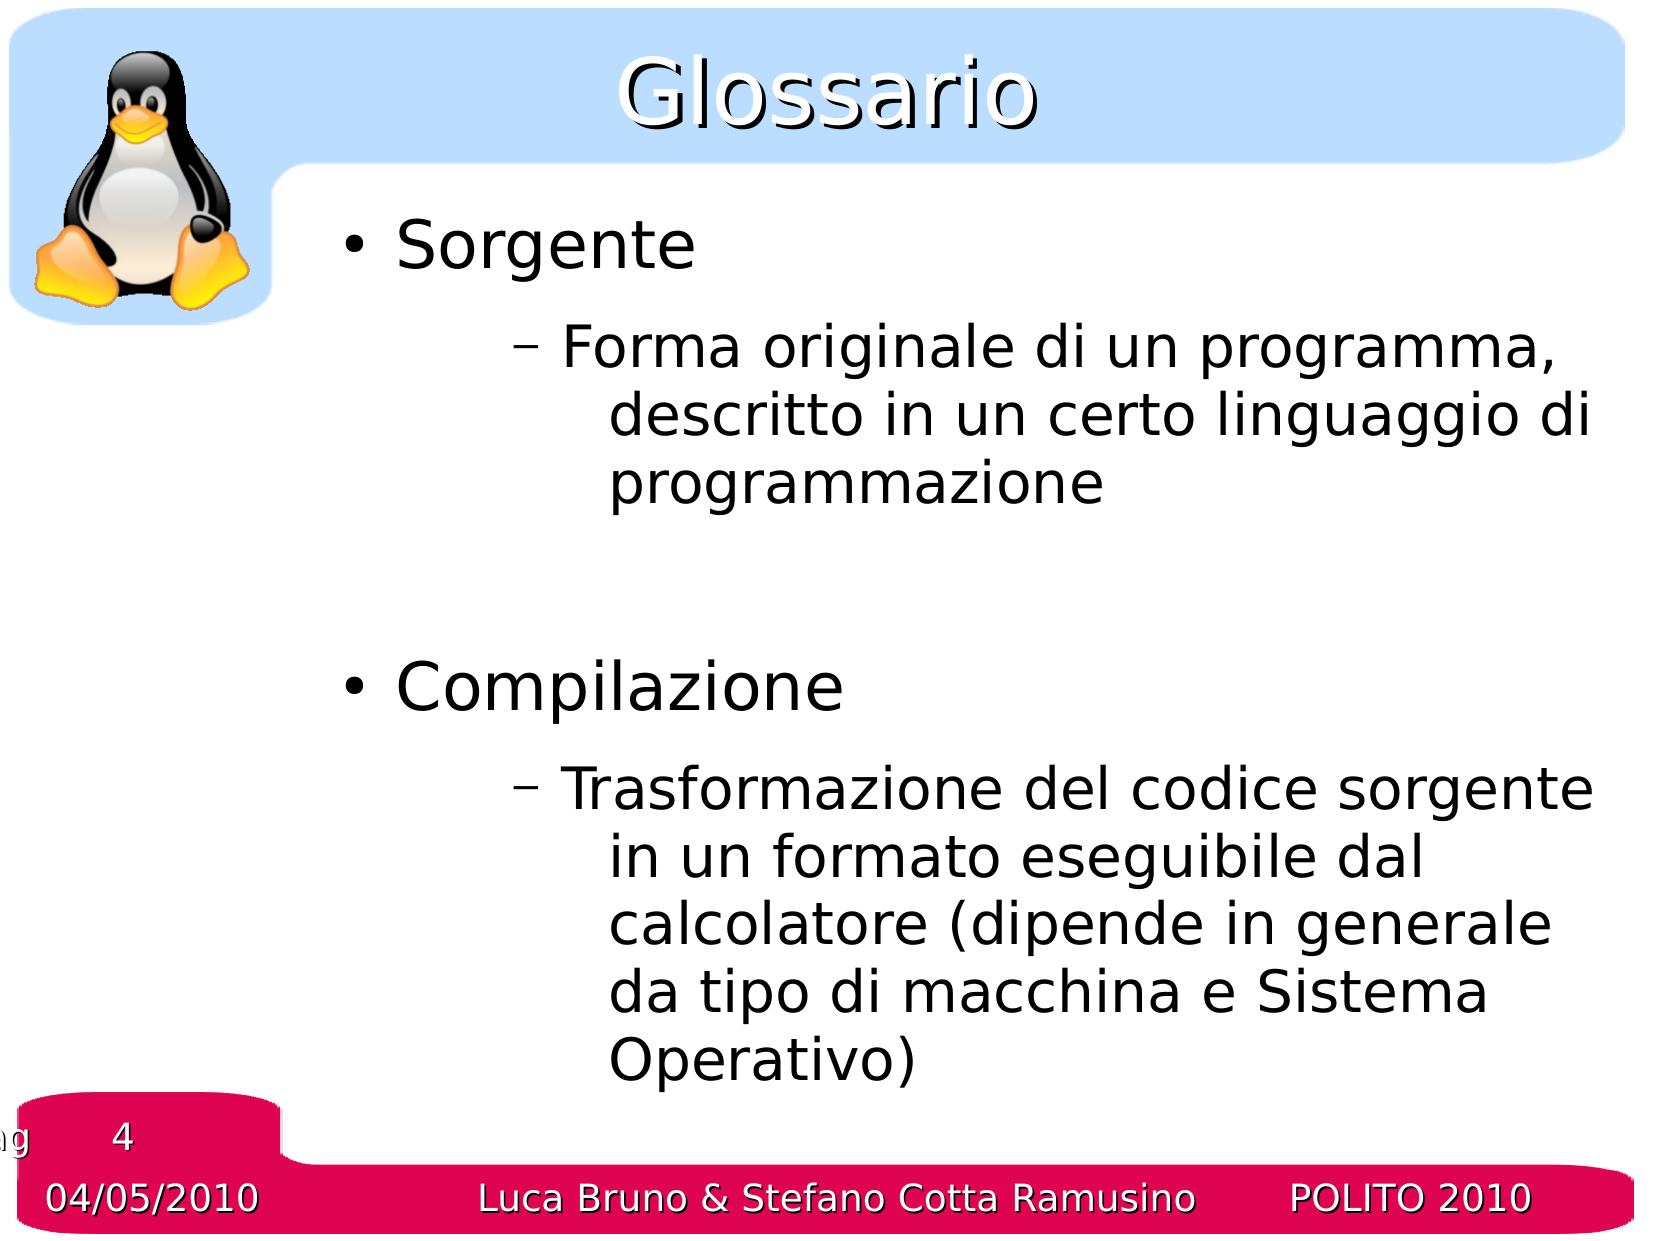

# Glossario
Sorgente
Forma originale di un programma, descritto in un certo linguaggio di programmazione
Compilazione
Trasformazione del codice sorgente in un formato eseguibile dal calcolatore (dipende in generale da tipo di macchina e Sistema Operativo)
Pag
Luca Bruno & Stefano Cotta Ramusino 		POLITO 2010
04/05/2010